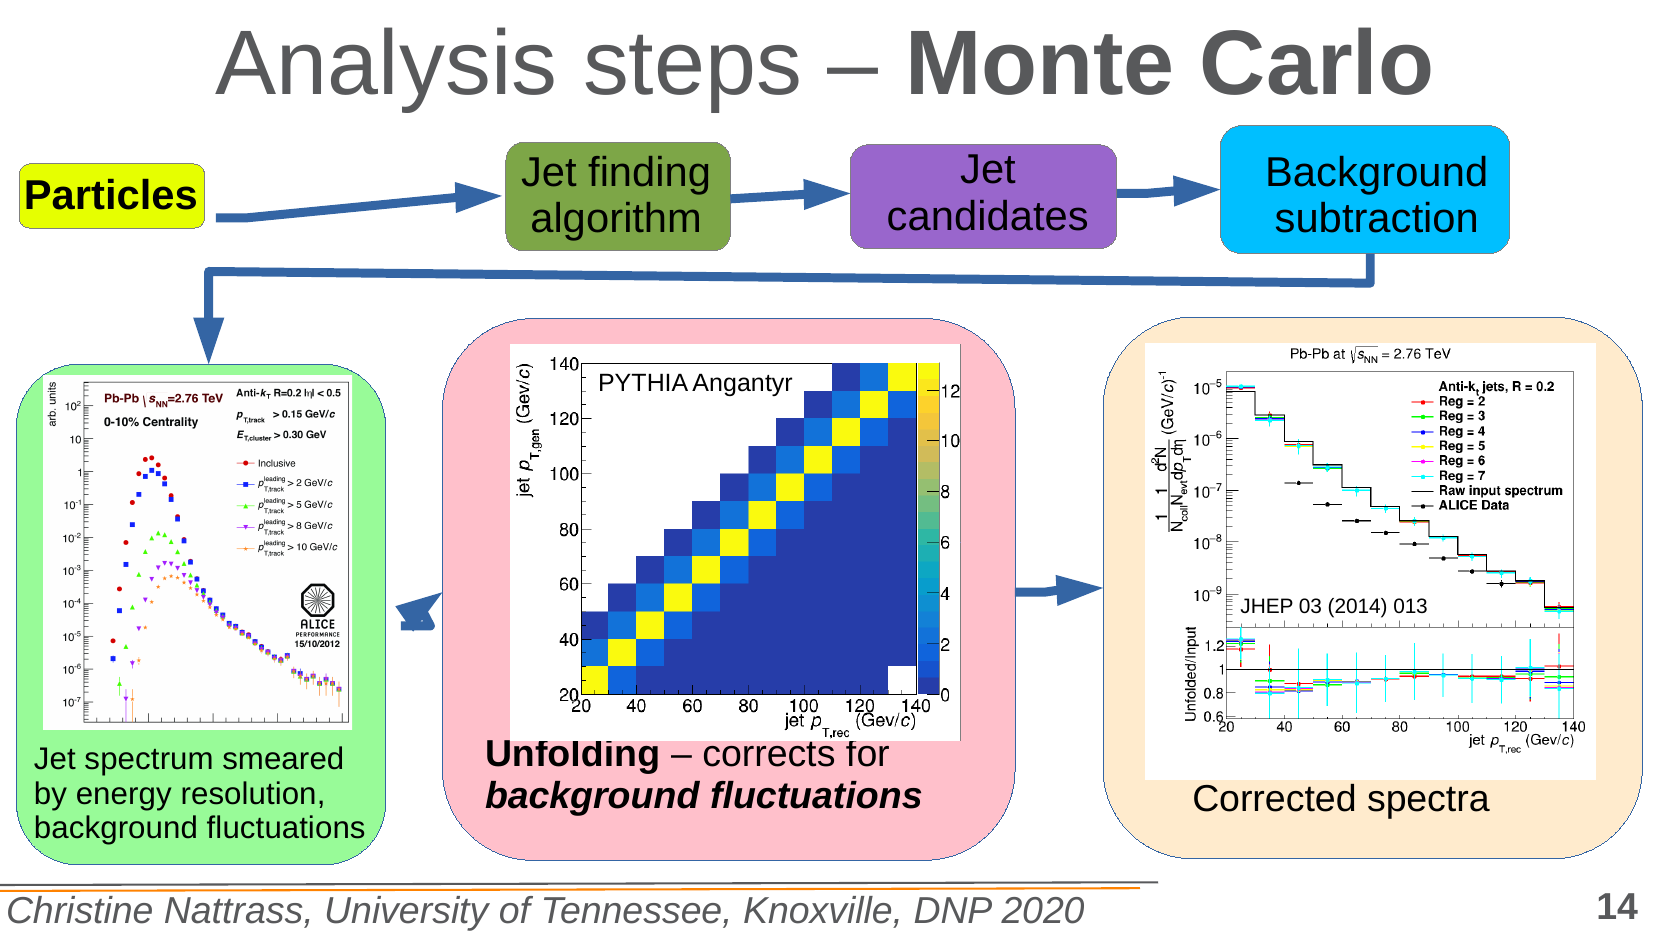

# Analysis steps – Monte Carlo
Background subtraction
Jet candidates
Jet finding algorithm
Particles
Corrected spectra
PYTHIA Angantyr
Unfolding – corrects for background fluctuations
Jet spectrum smeared by energy resolution, background fluctuations
JHEP 03 (2014) 013